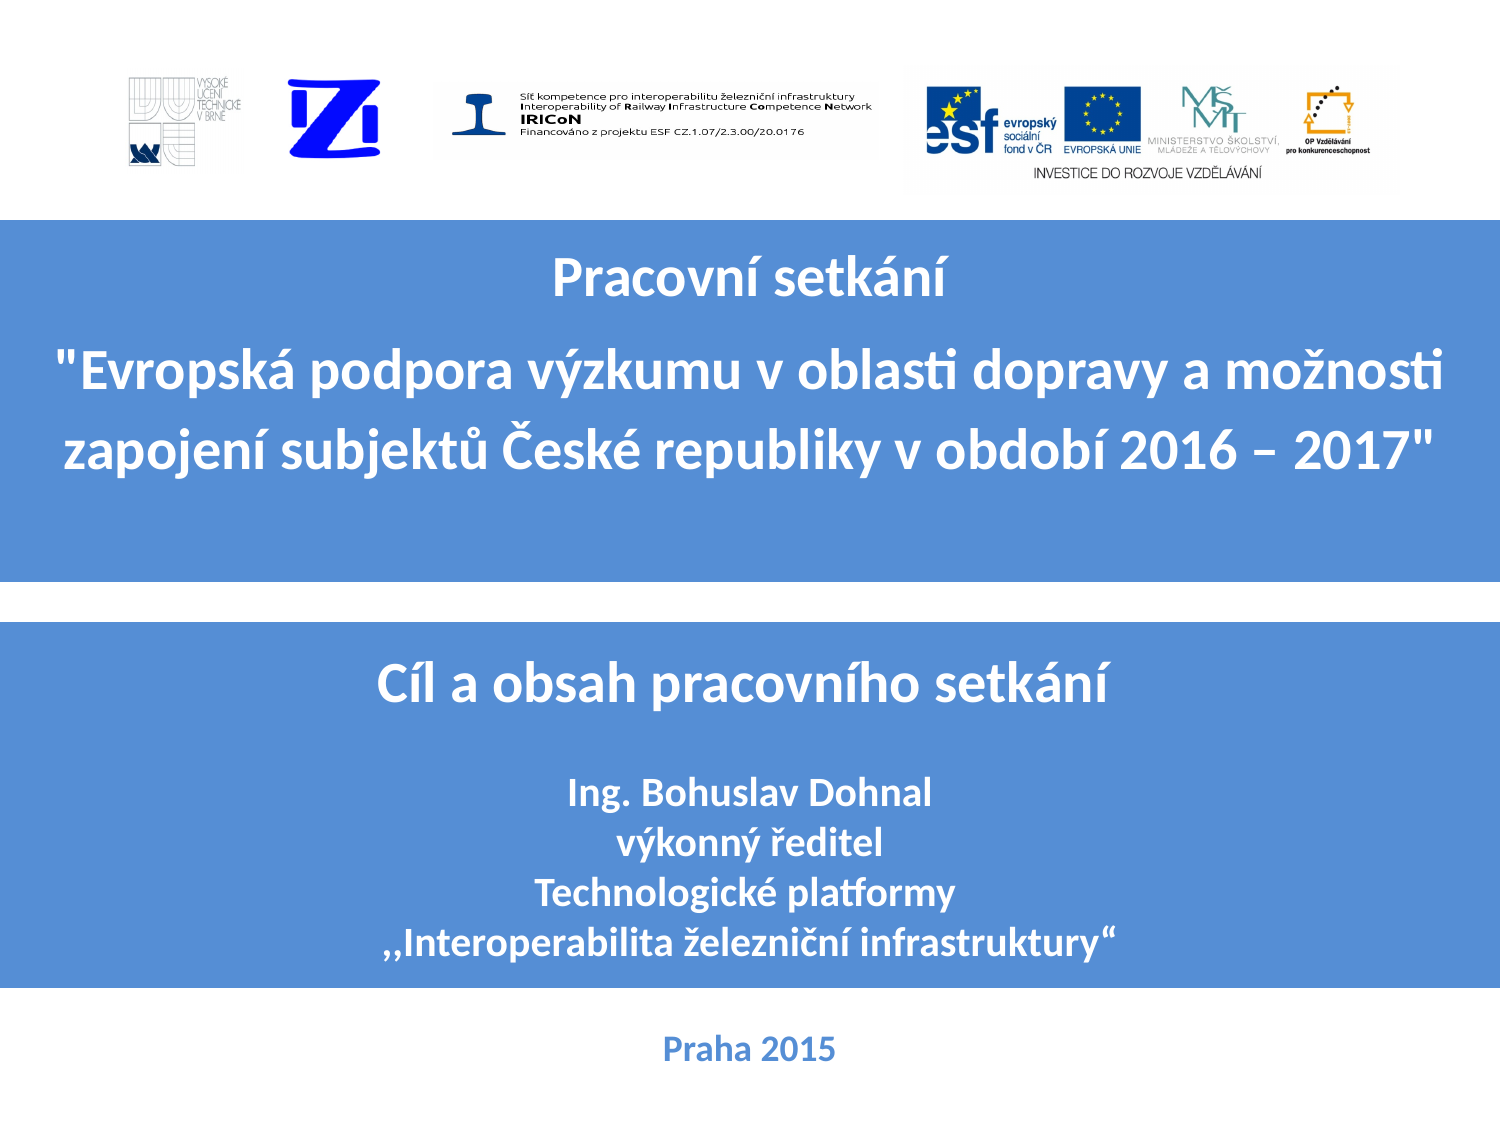

Pracovní setkání
"Evropská podpora výzkumu v oblasti dopravy a možnosti zapojení subjektů České republiky v období 2016 – 2017"
Cíl a obsah pracovního setkání
Ing. Bohuslav Dohnal
výkonný ředitel
Technologické platformy
,,Interoperabilita železniční infrastruktury“
Praha 2015